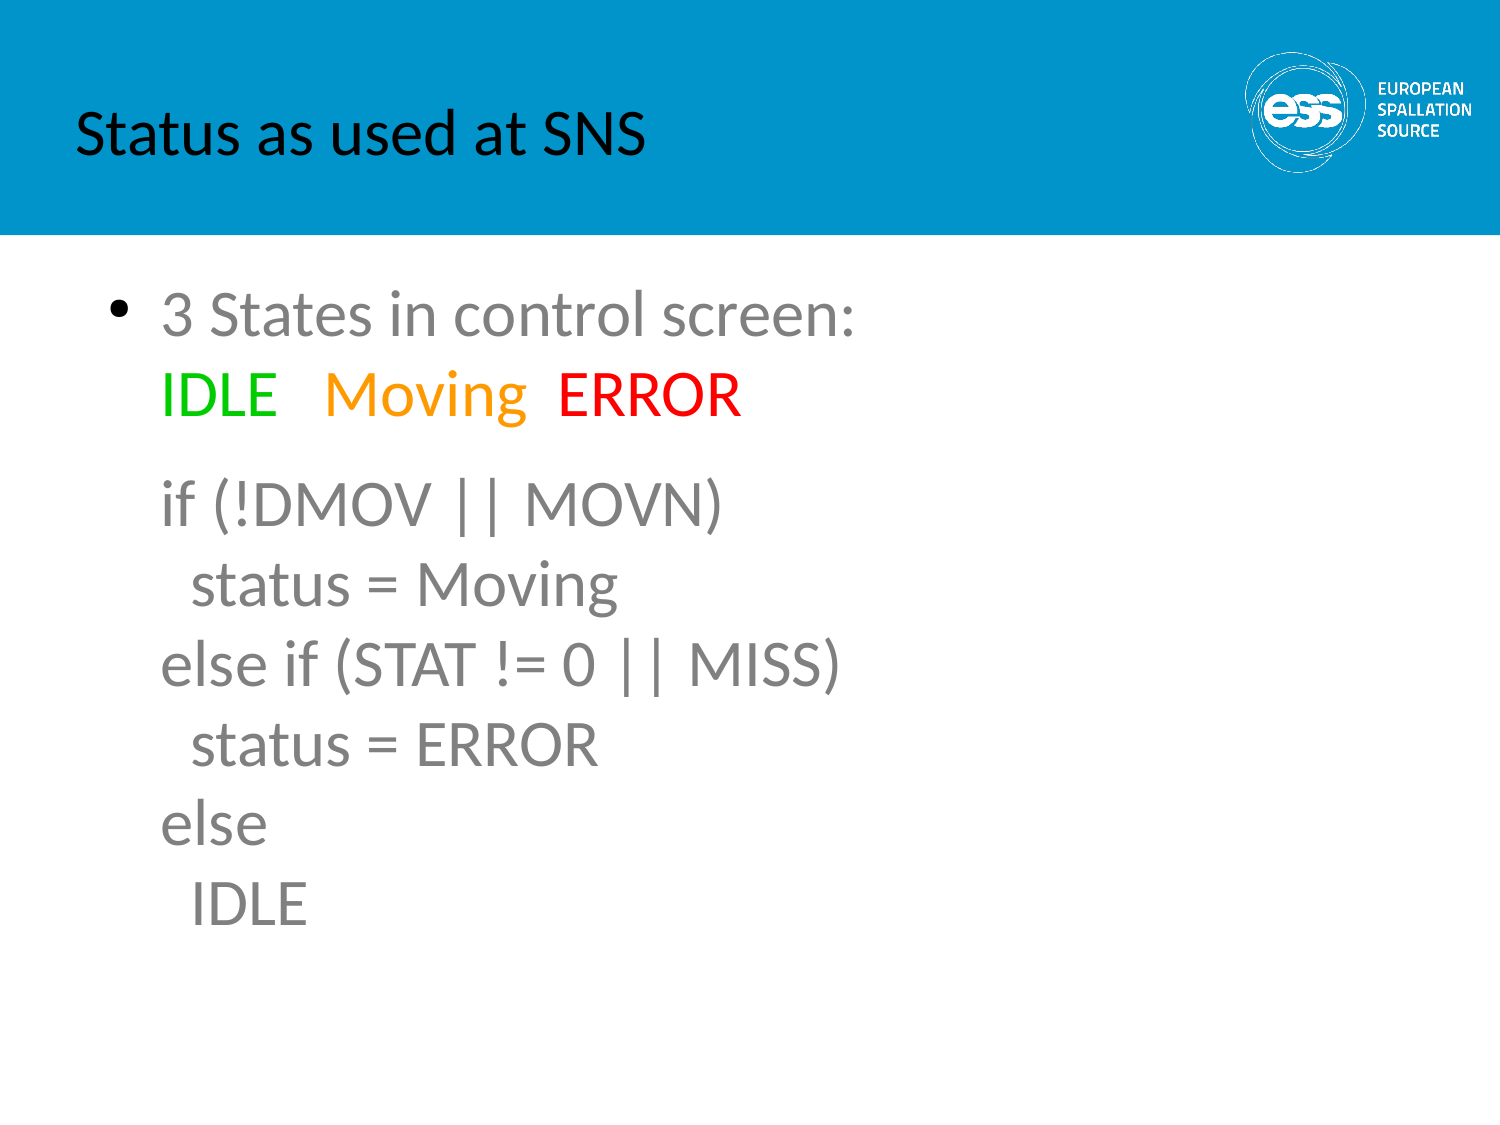

# Status as used at SNS
3 States in control screen:
IDLE Moving ERROR
if (!DMOV || MOVN)
 status = Moving
else if (STAT != 0 || MISS)
 status = ERROR
else
 IDLE